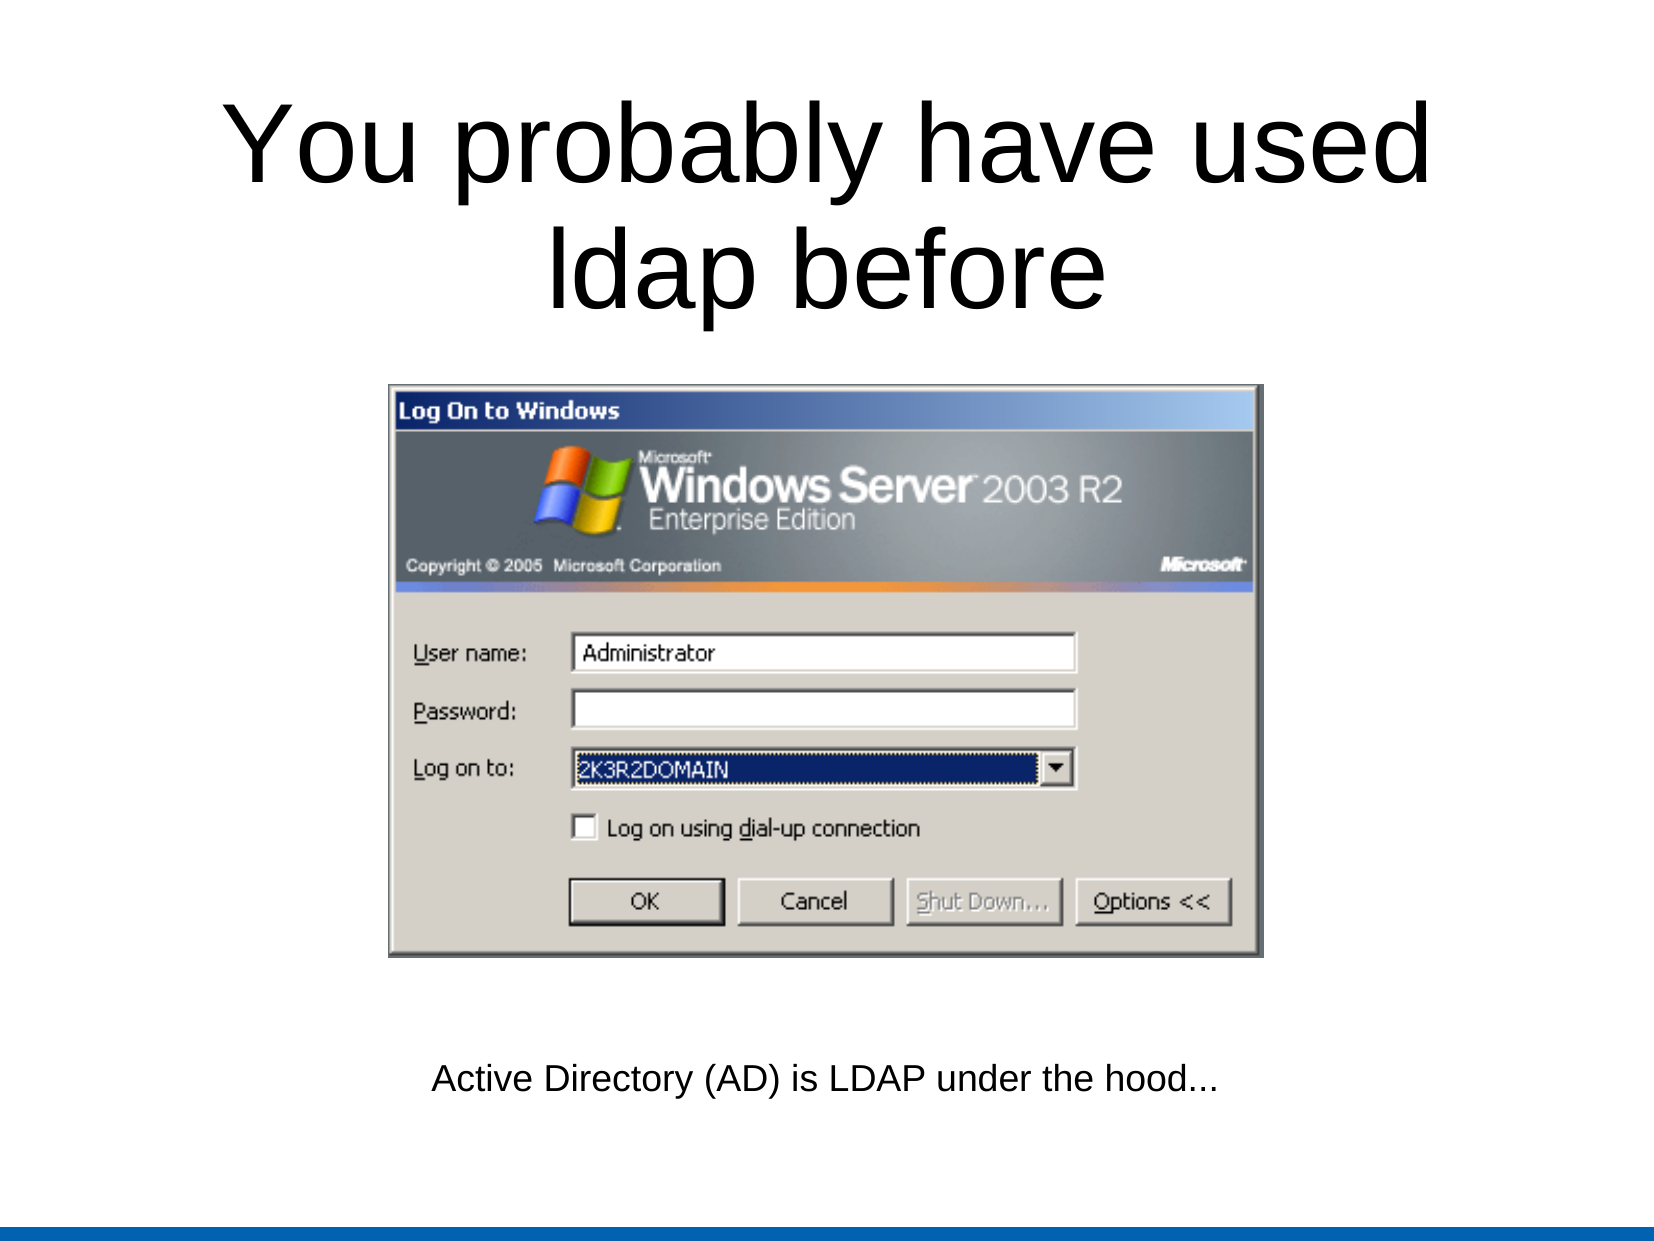

# You probably have used ldap before
Active Directory (AD) is LDAP under the hood...